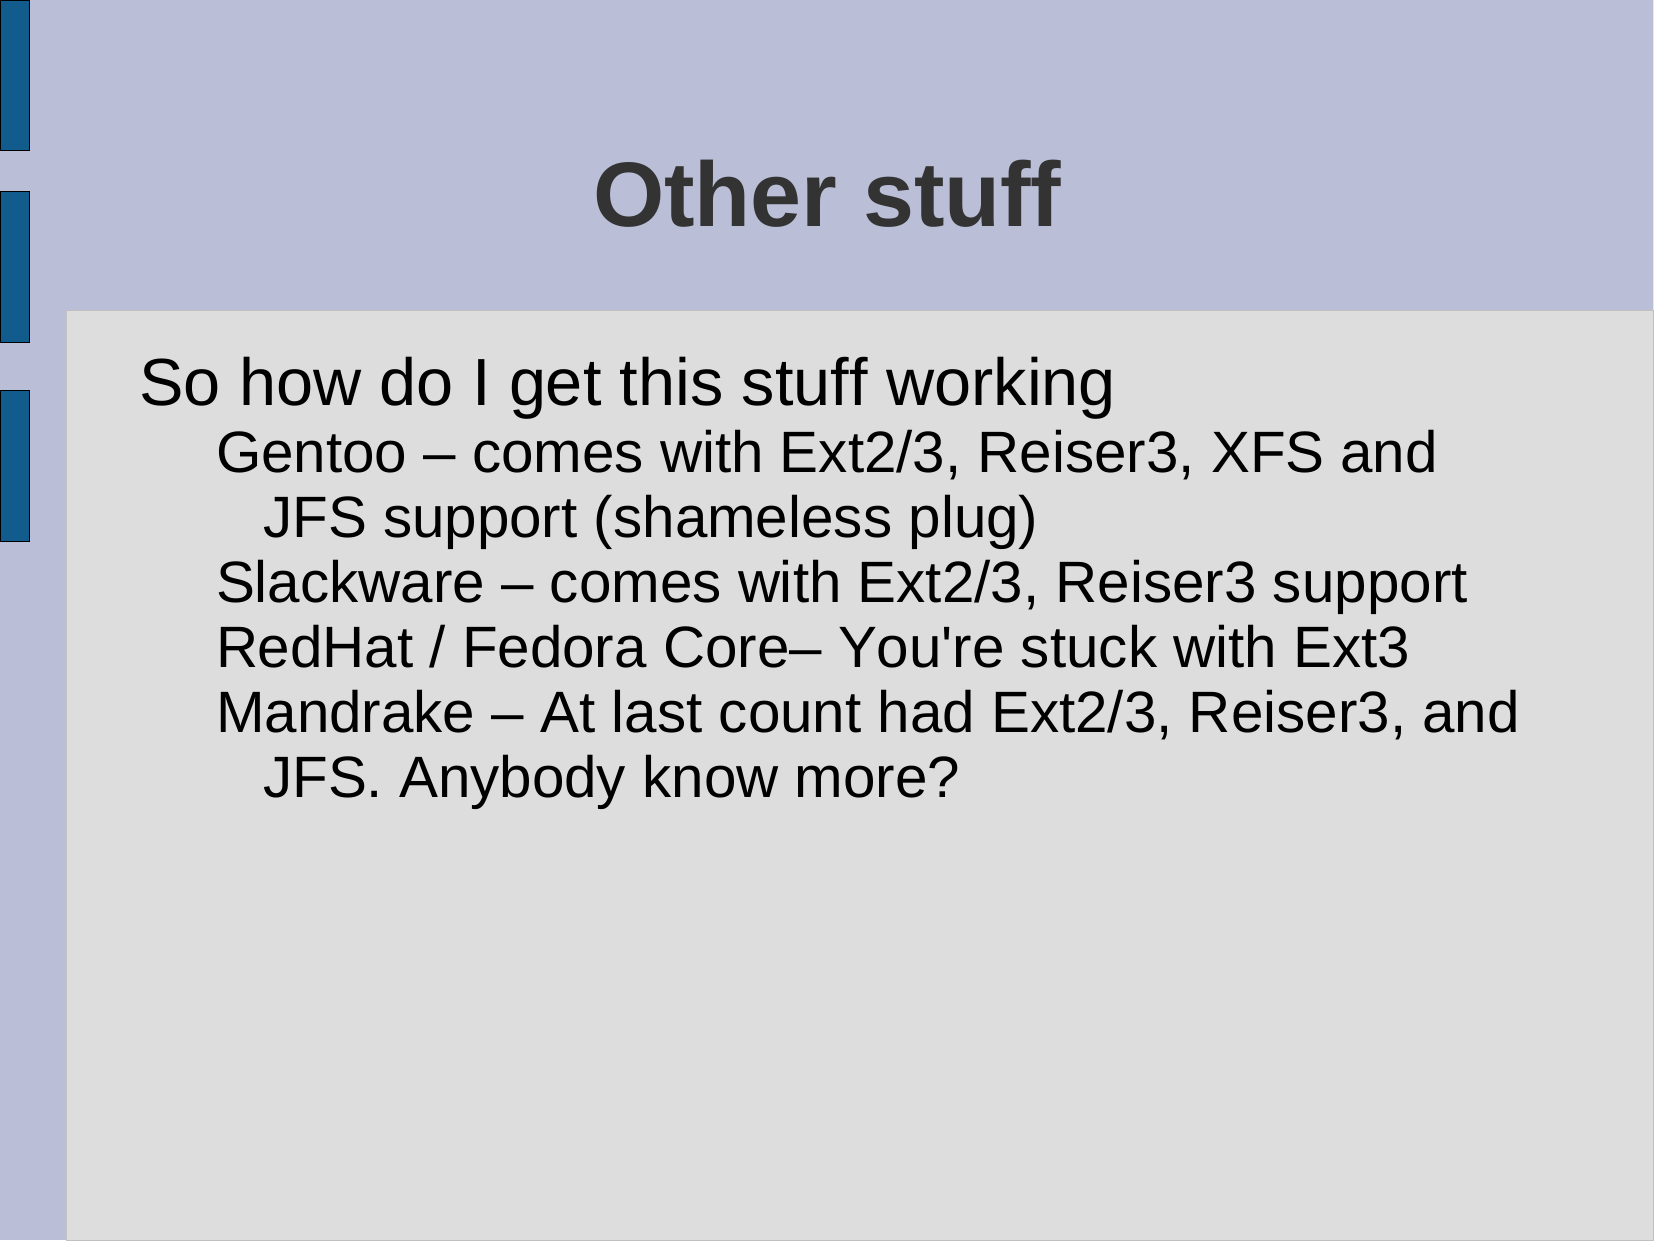

# Other stuff
So how do I get this stuff working
Gentoo – comes with Ext2/3, Reiser3, XFS and JFS support (shameless plug)
Slackware – comes with Ext2/3, Reiser3 support
RedHat / Fedora Core– You're stuck with Ext3
Mandrake – At last count had Ext2/3, Reiser3, and JFS. Anybody know more?